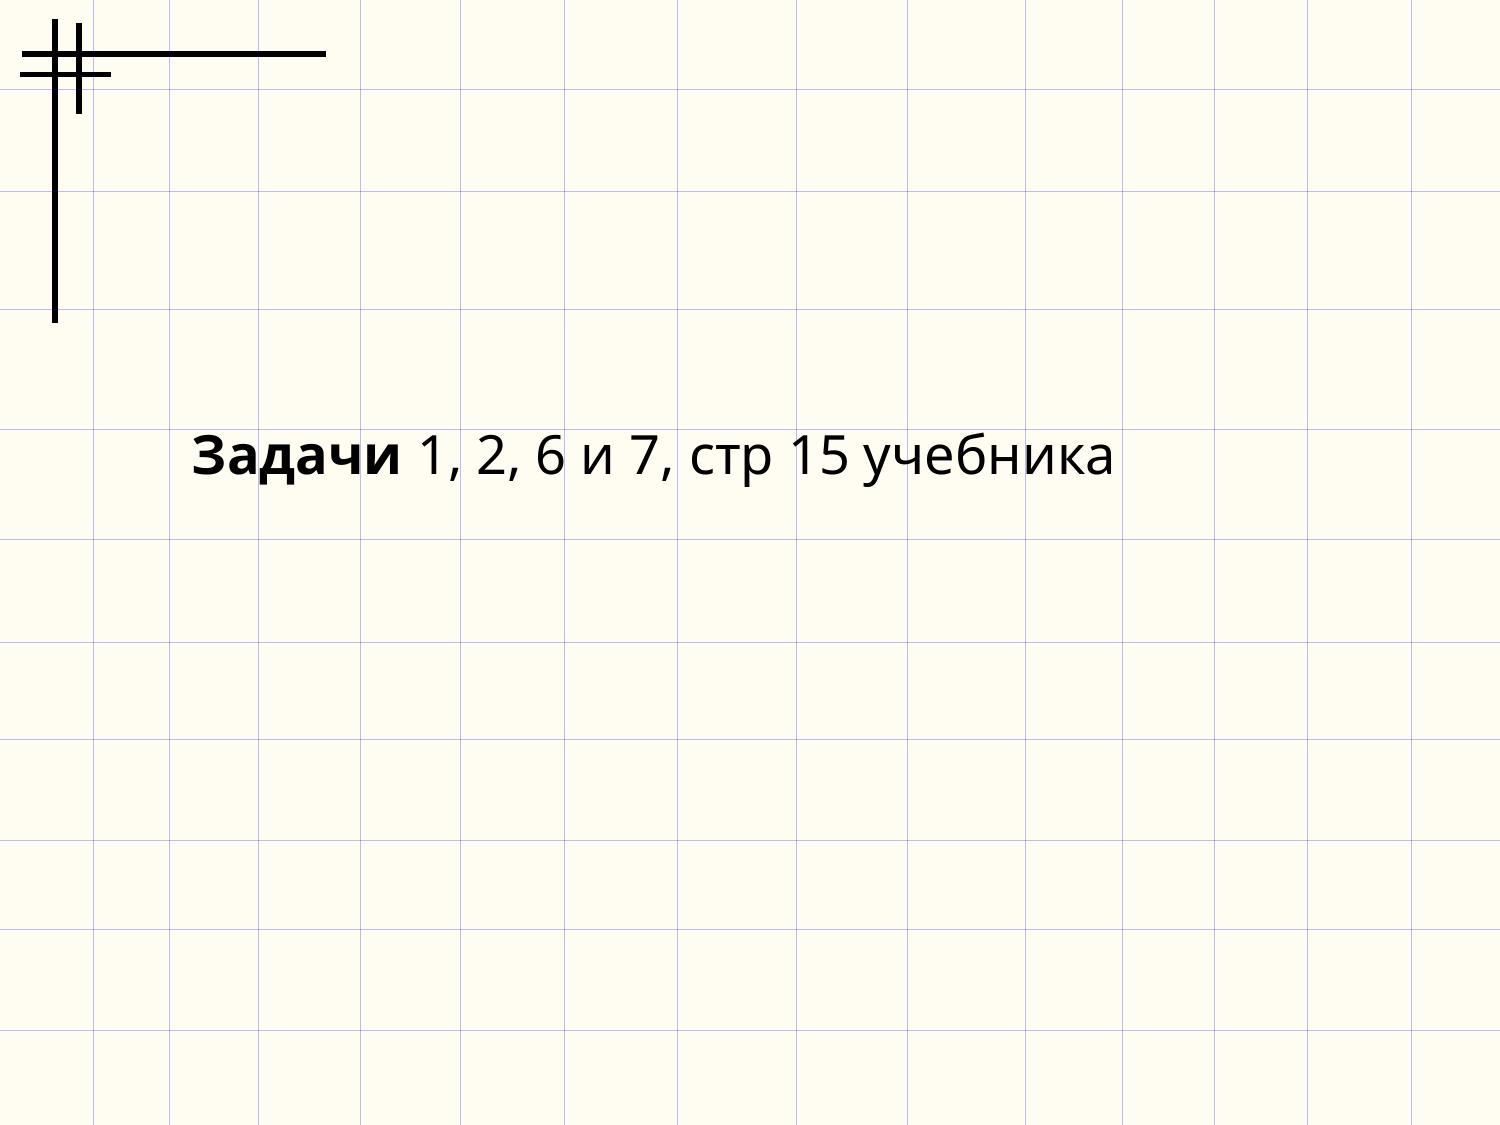

Задачи 1, 2, 6 и 7, стр 15 учебника